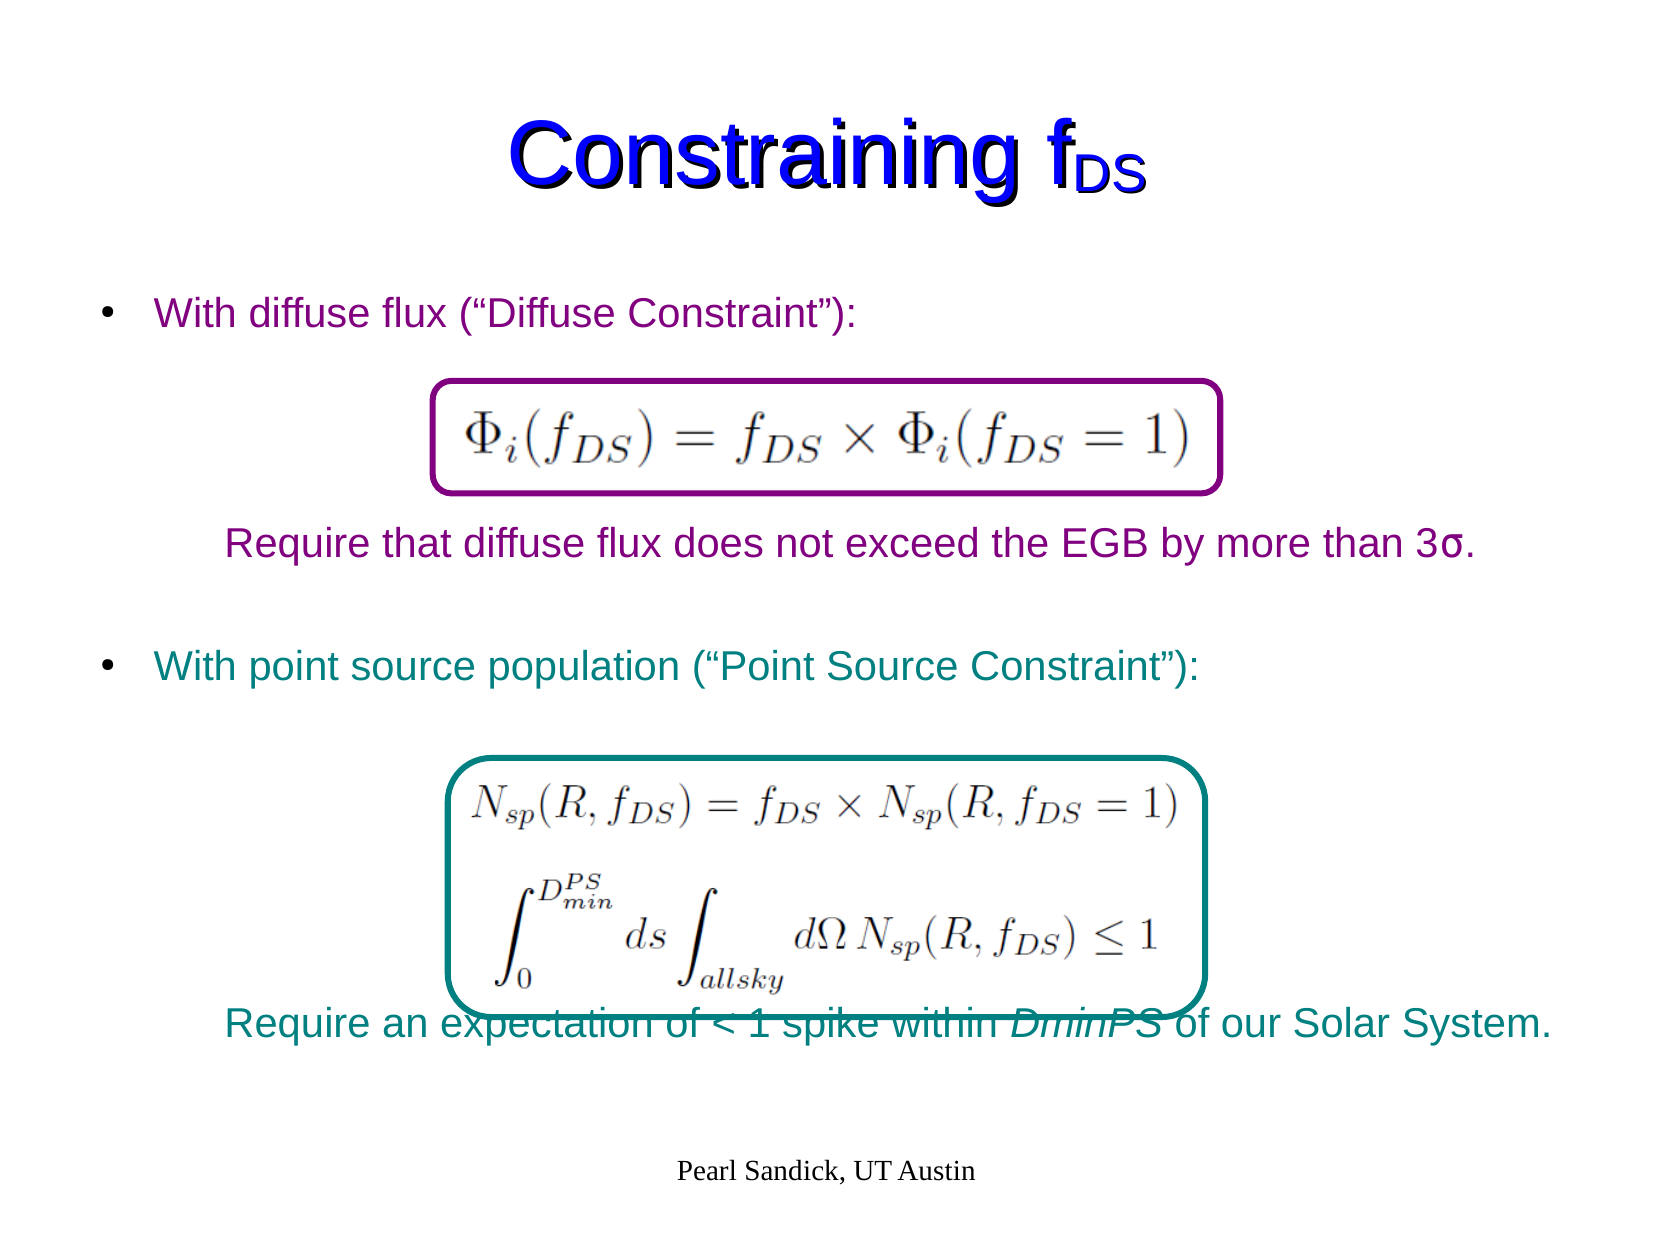

# Constraining fDS
With diffuse flux (“Diffuse Constraint”):
Require that diffuse flux does not exceed the EGB by more than 3σ.
With point source population (“Point Source Constraint”):
Require an expectation of < 1 spike within DminPS of our Solar System.
Pearl Sandick, UT Austin